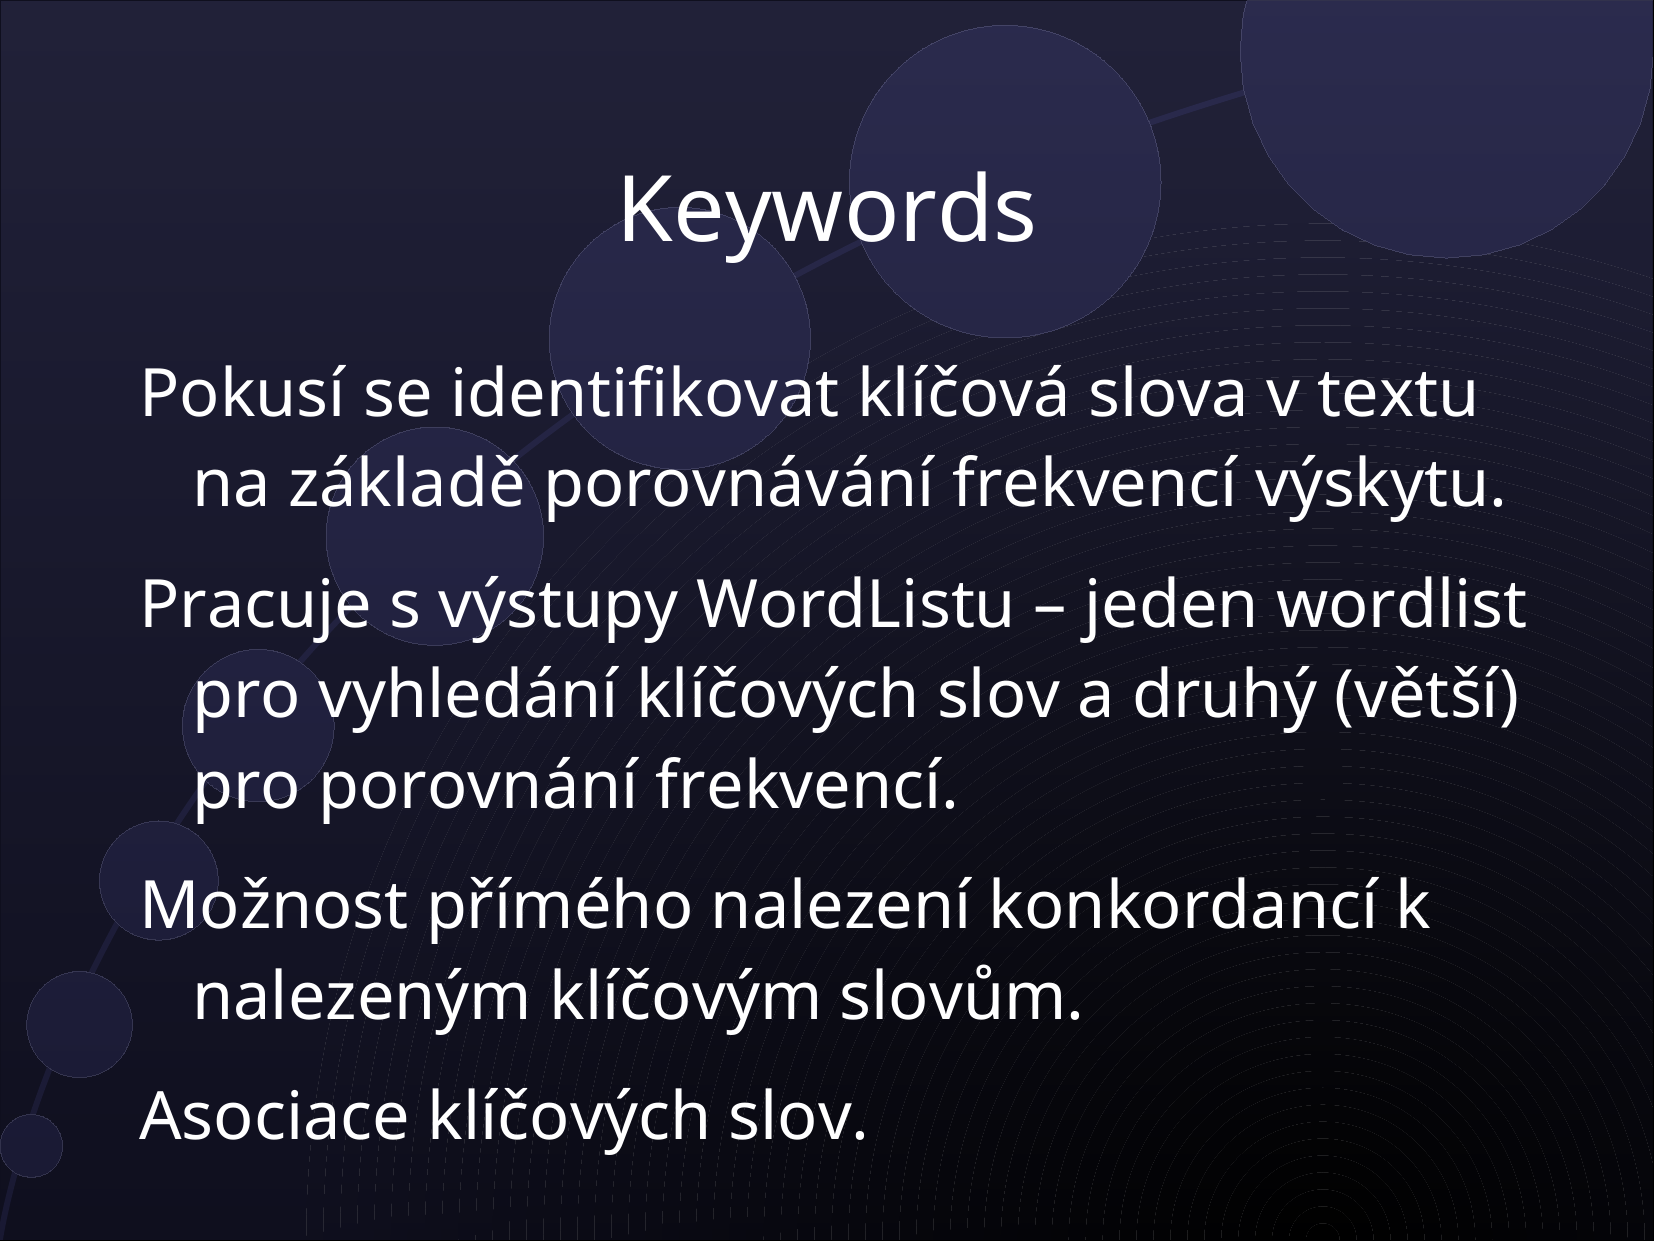

# Keywords
Pokusí se identifikovat klíčová slova v textu na základě porovnávání frekvencí výskytu.
Pracuje s výstupy WordListu – jeden wordlist pro vyhledání klíčových slov a druhý (větší) pro porovnání frekvencí.
Možnost přímého nalezení konkordancí k nalezeným klíčovým slovům.
Asociace klíčových slov.
...